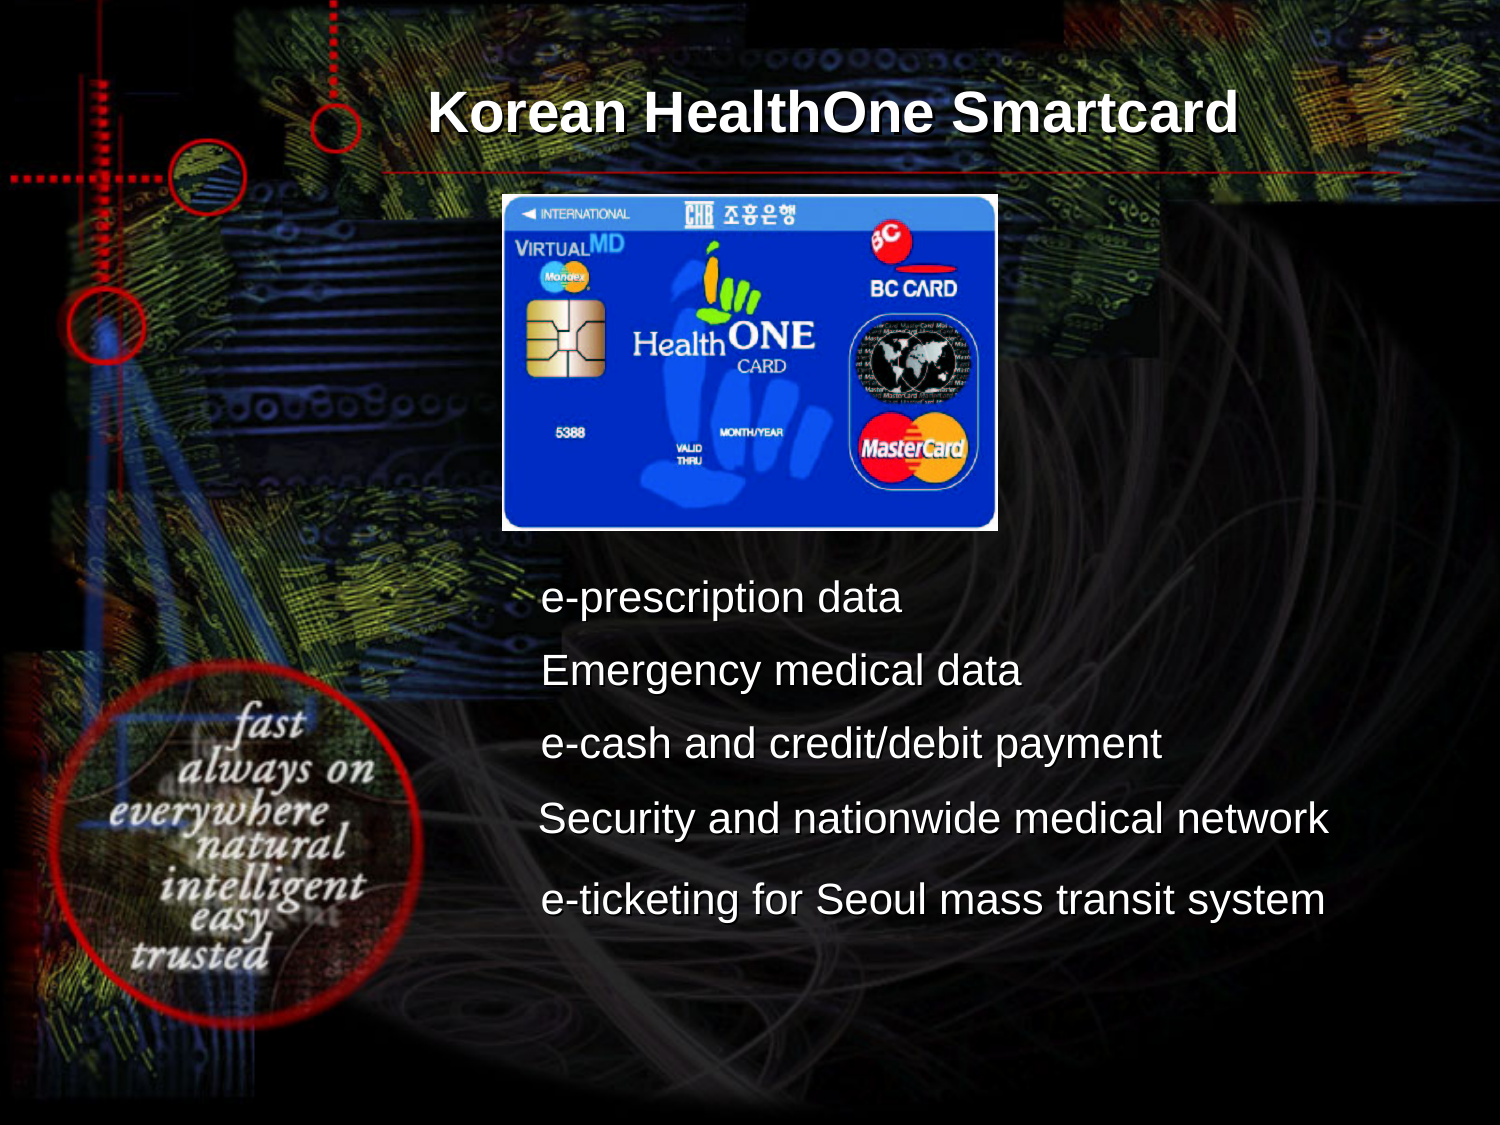

# Korean HealthOne Smartcard
e-prescription data
Emergency medical data
e-cash and credit/debit payment
Security and nationwide medical network
e-ticketing for Seoul mass transit system